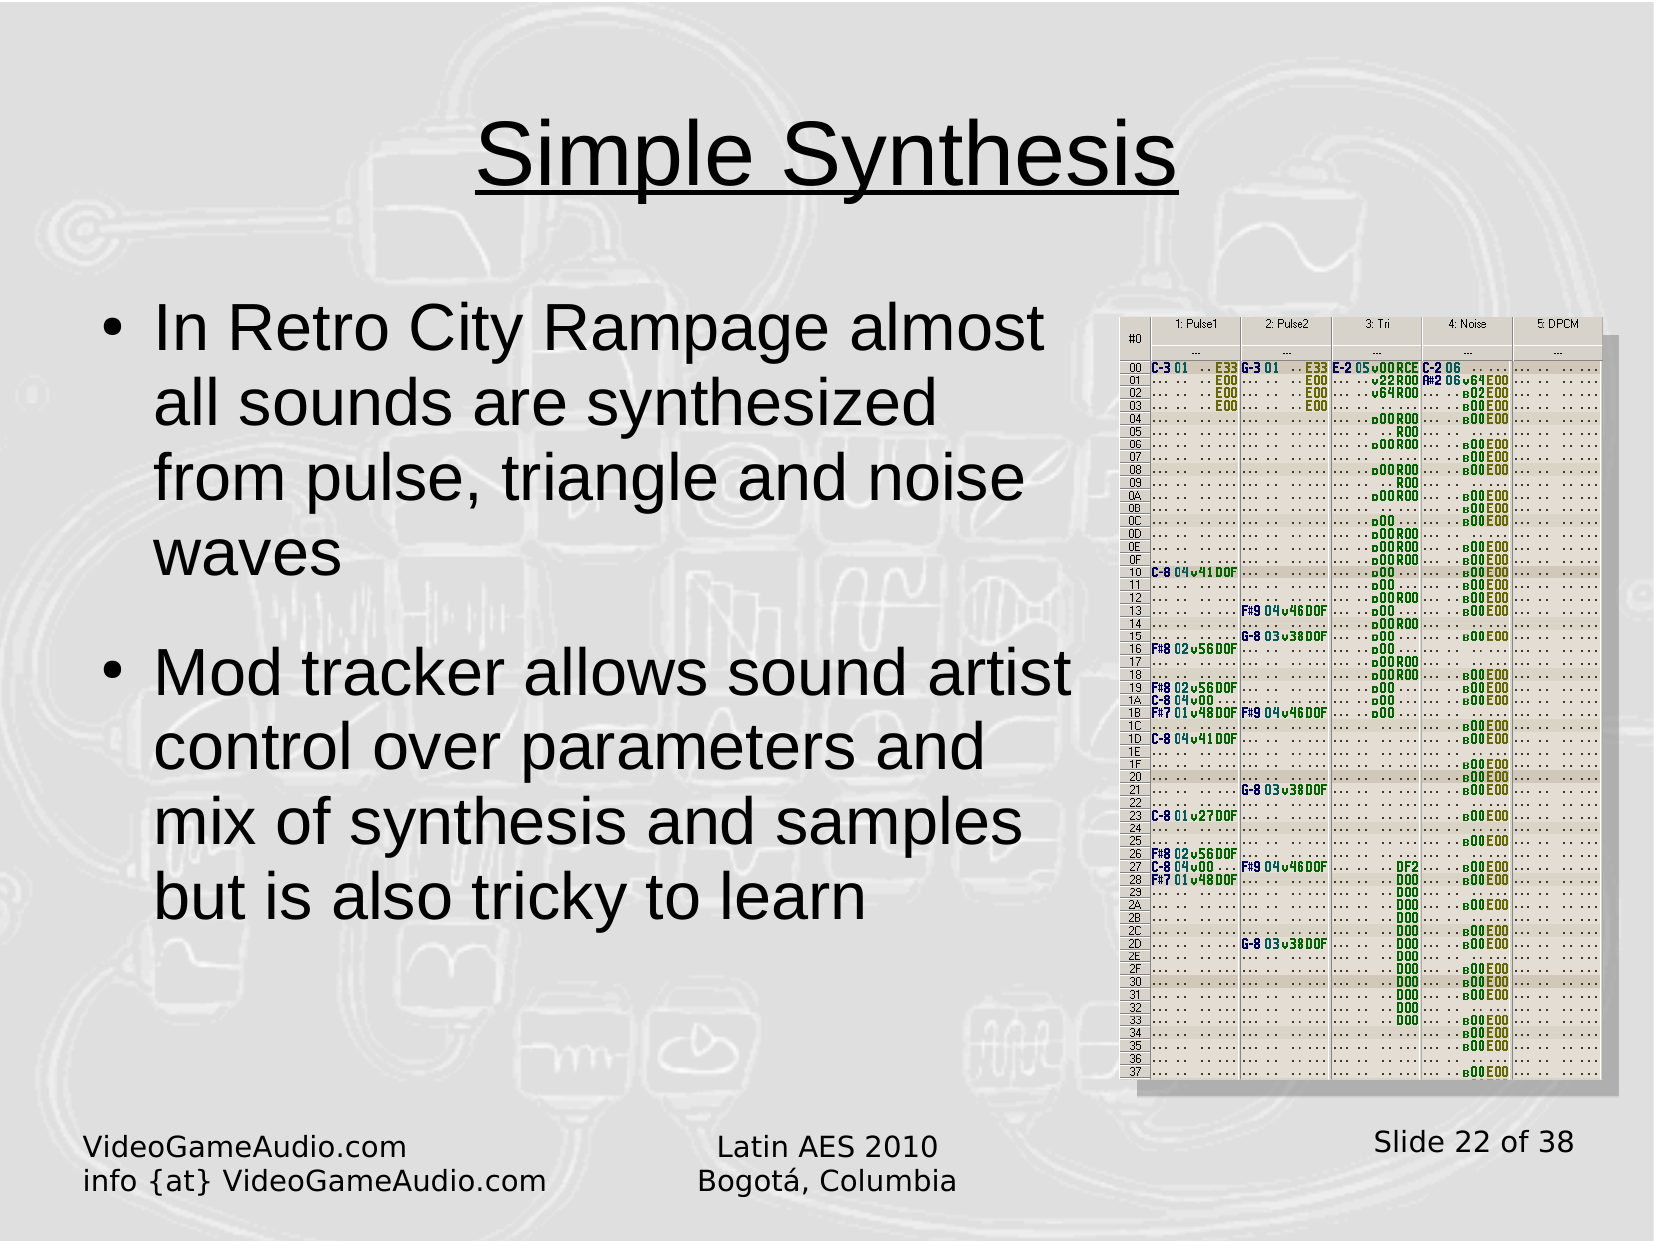

# Simple Synthesis
In Retro City Rampage almost all sounds are synthesized from pulse, triangle and noise waves
Mod tracker allows sound artist control over parameters and mix of synthesis and samples but is also tricky to learn
22